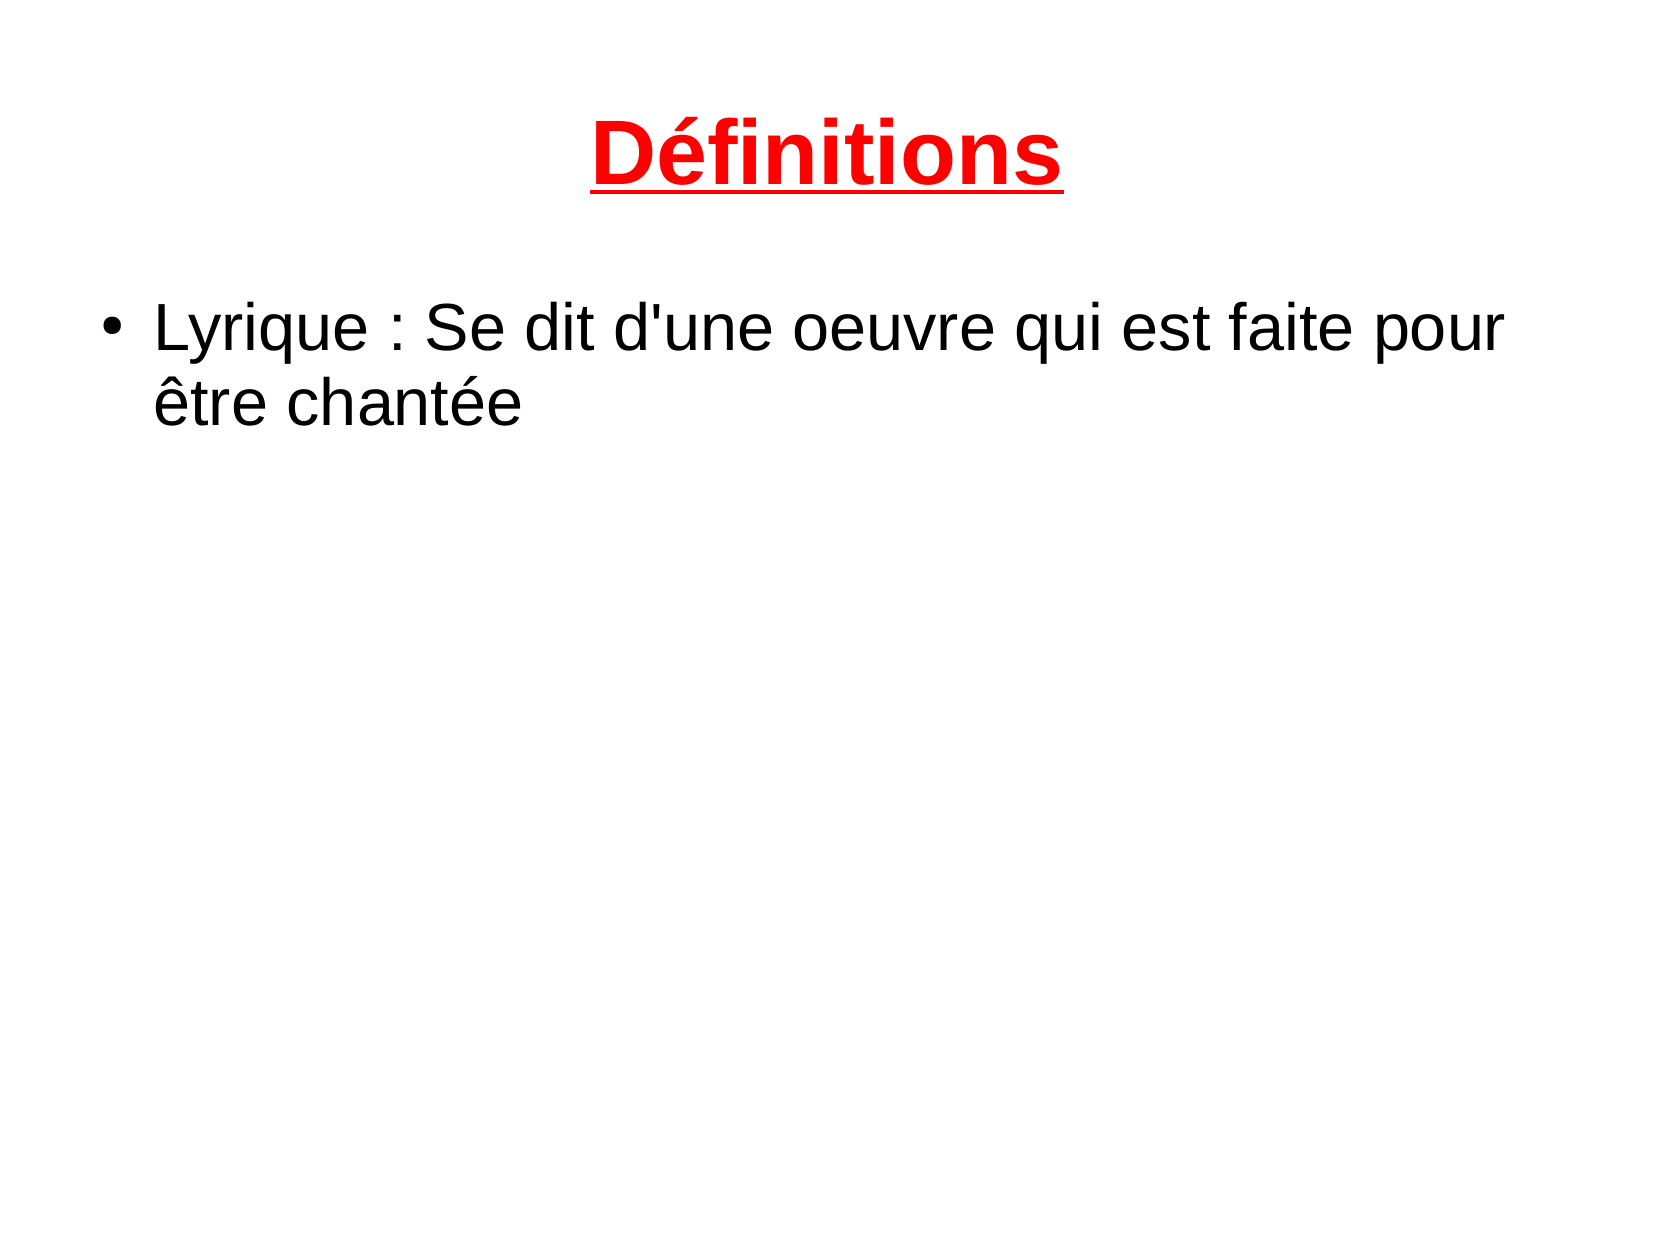

# Définitions
Lyrique : Se dit d'une oeuvre qui est faite pour être chantée